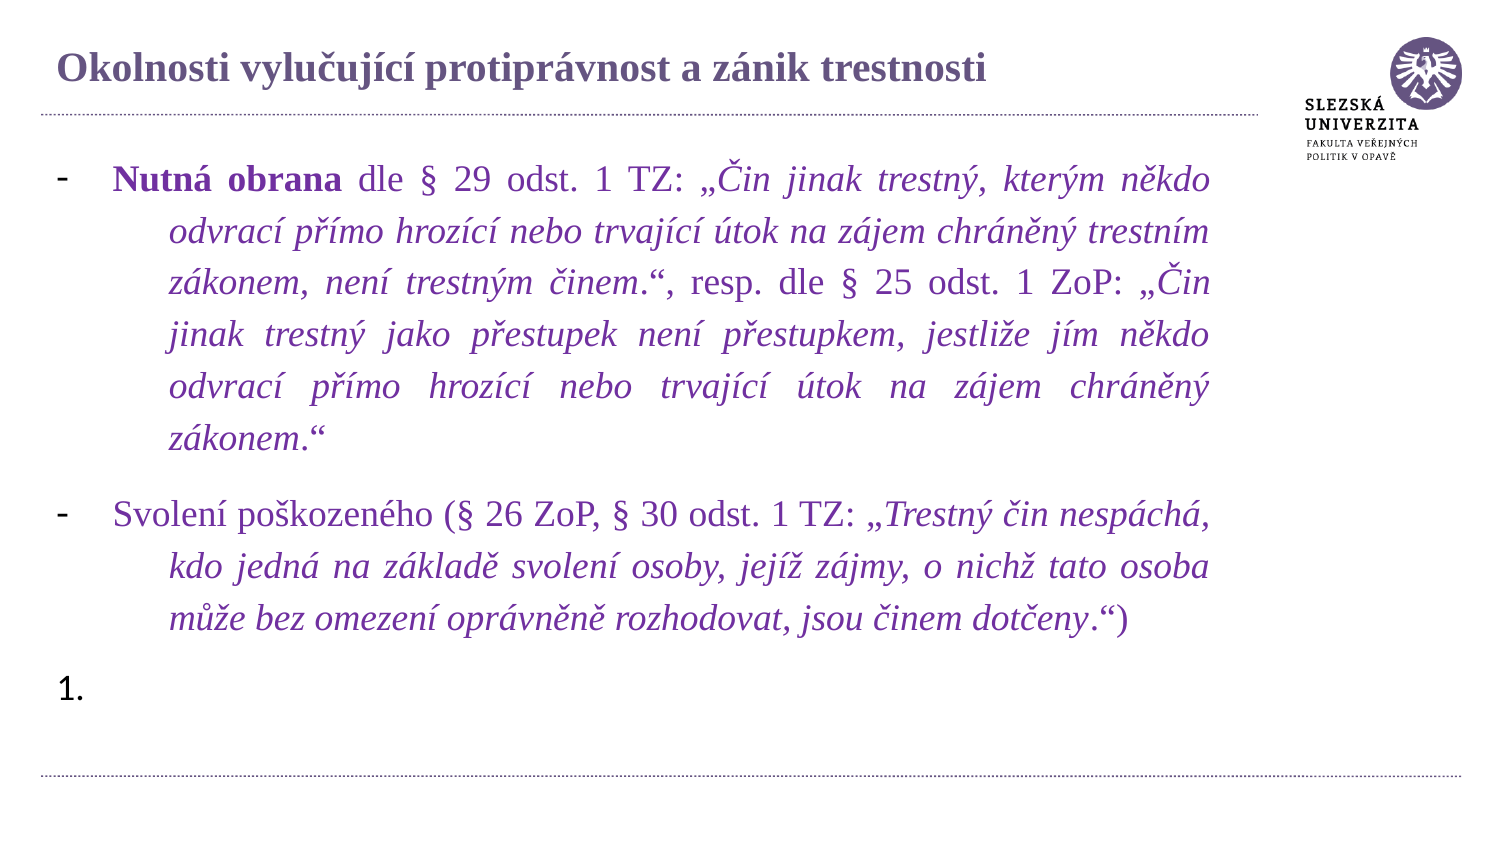

# Okolnosti vylučující protiprávnost a zánik trestnosti
Nutná obrana dle § 29 odst. 1 TZ: „Čin jinak trestný, kterým někdo odvrací přímo hrozící nebo trvající útok na zájem chráněný trestním zákonem, není trestným činem.“, resp. dle § 25 odst. 1 ZoP: „Čin jinak trestný jako přestupek není přestupkem, jestliže jím někdo odvrací přímo hrozící nebo trvající útok na zájem chráněný zákonem.“
Svolení poškozeného (§ 26 ZoP, § 30 odst. 1 TZ: „Trestný čin nespáchá, kdo jedná na základě svolení osoby, jejíž zájmy, o nichž tato osoba může bez omezení oprávněně rozhodovat, jsou činem dotčeny.“)